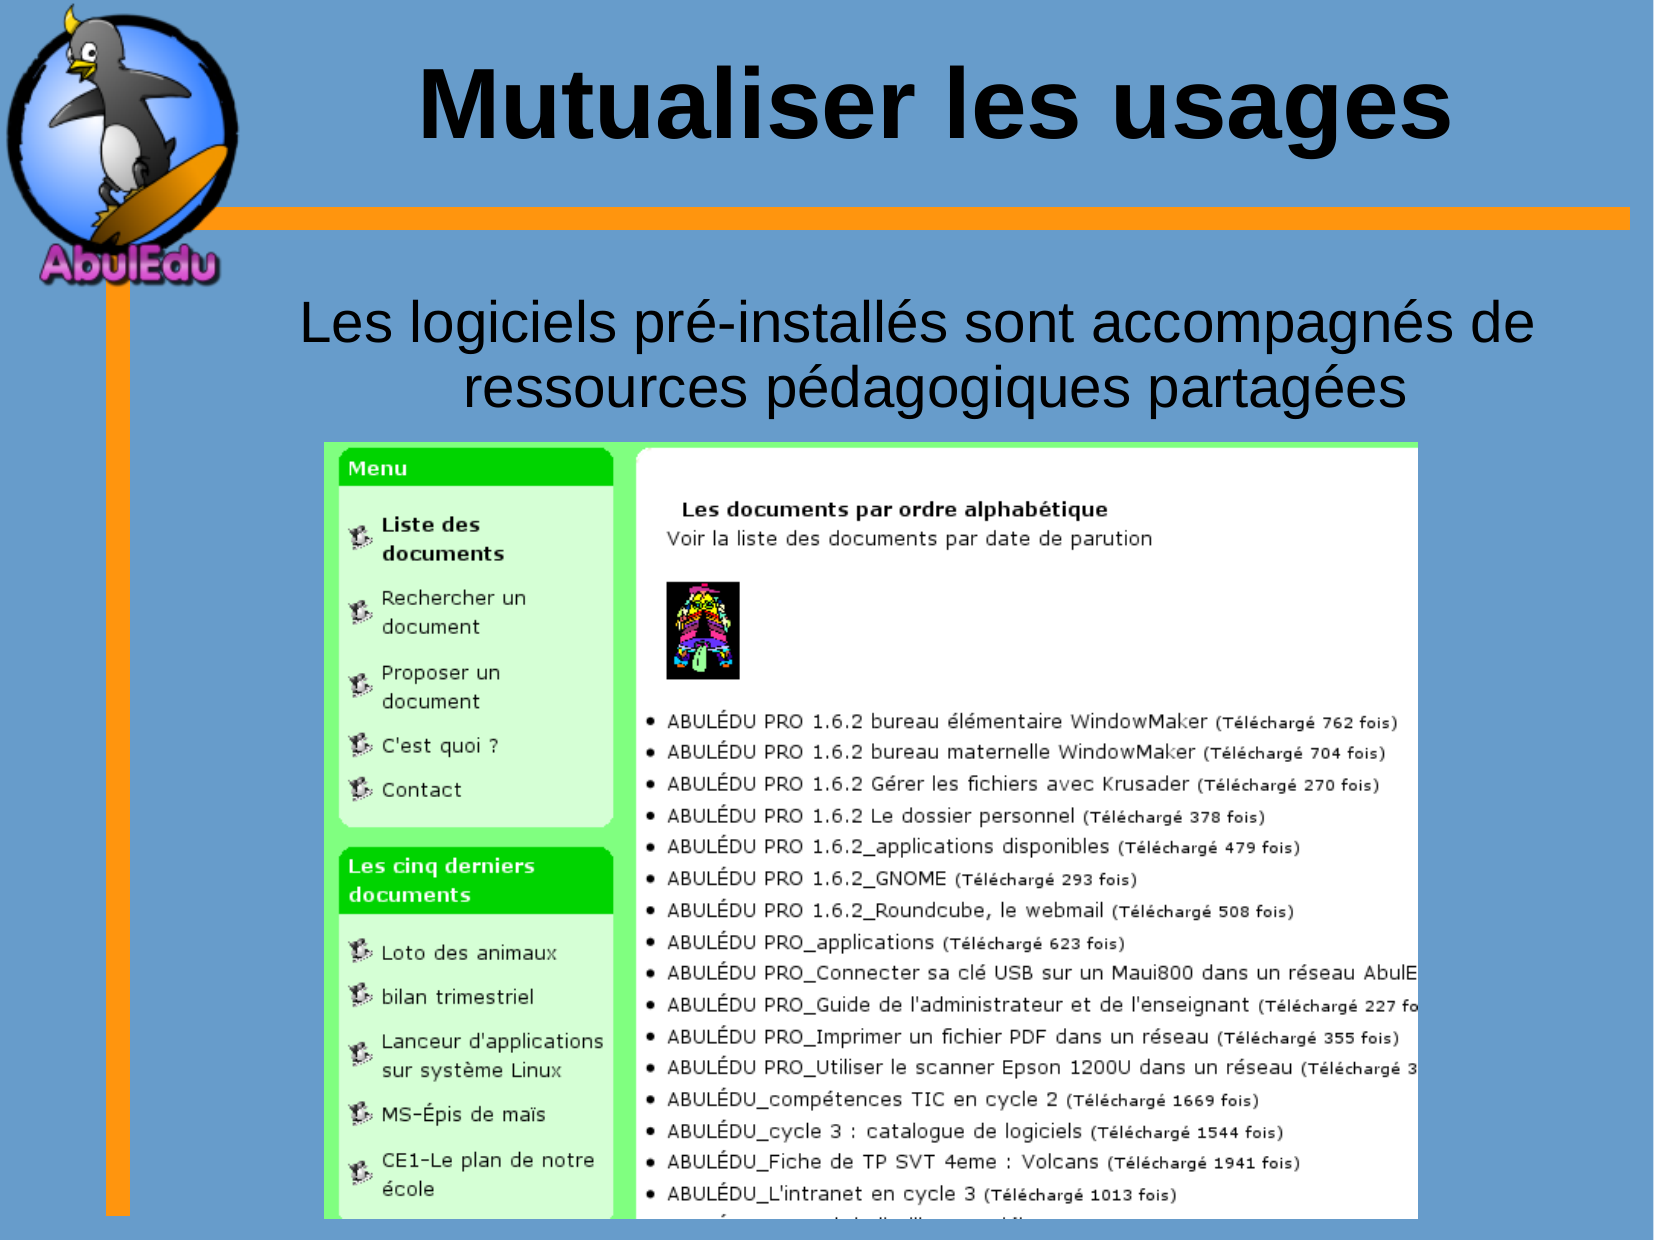

# Mutualiser les usages
Les logiciels pré-installés sont accompagnés de ressources pédagogiques partagées